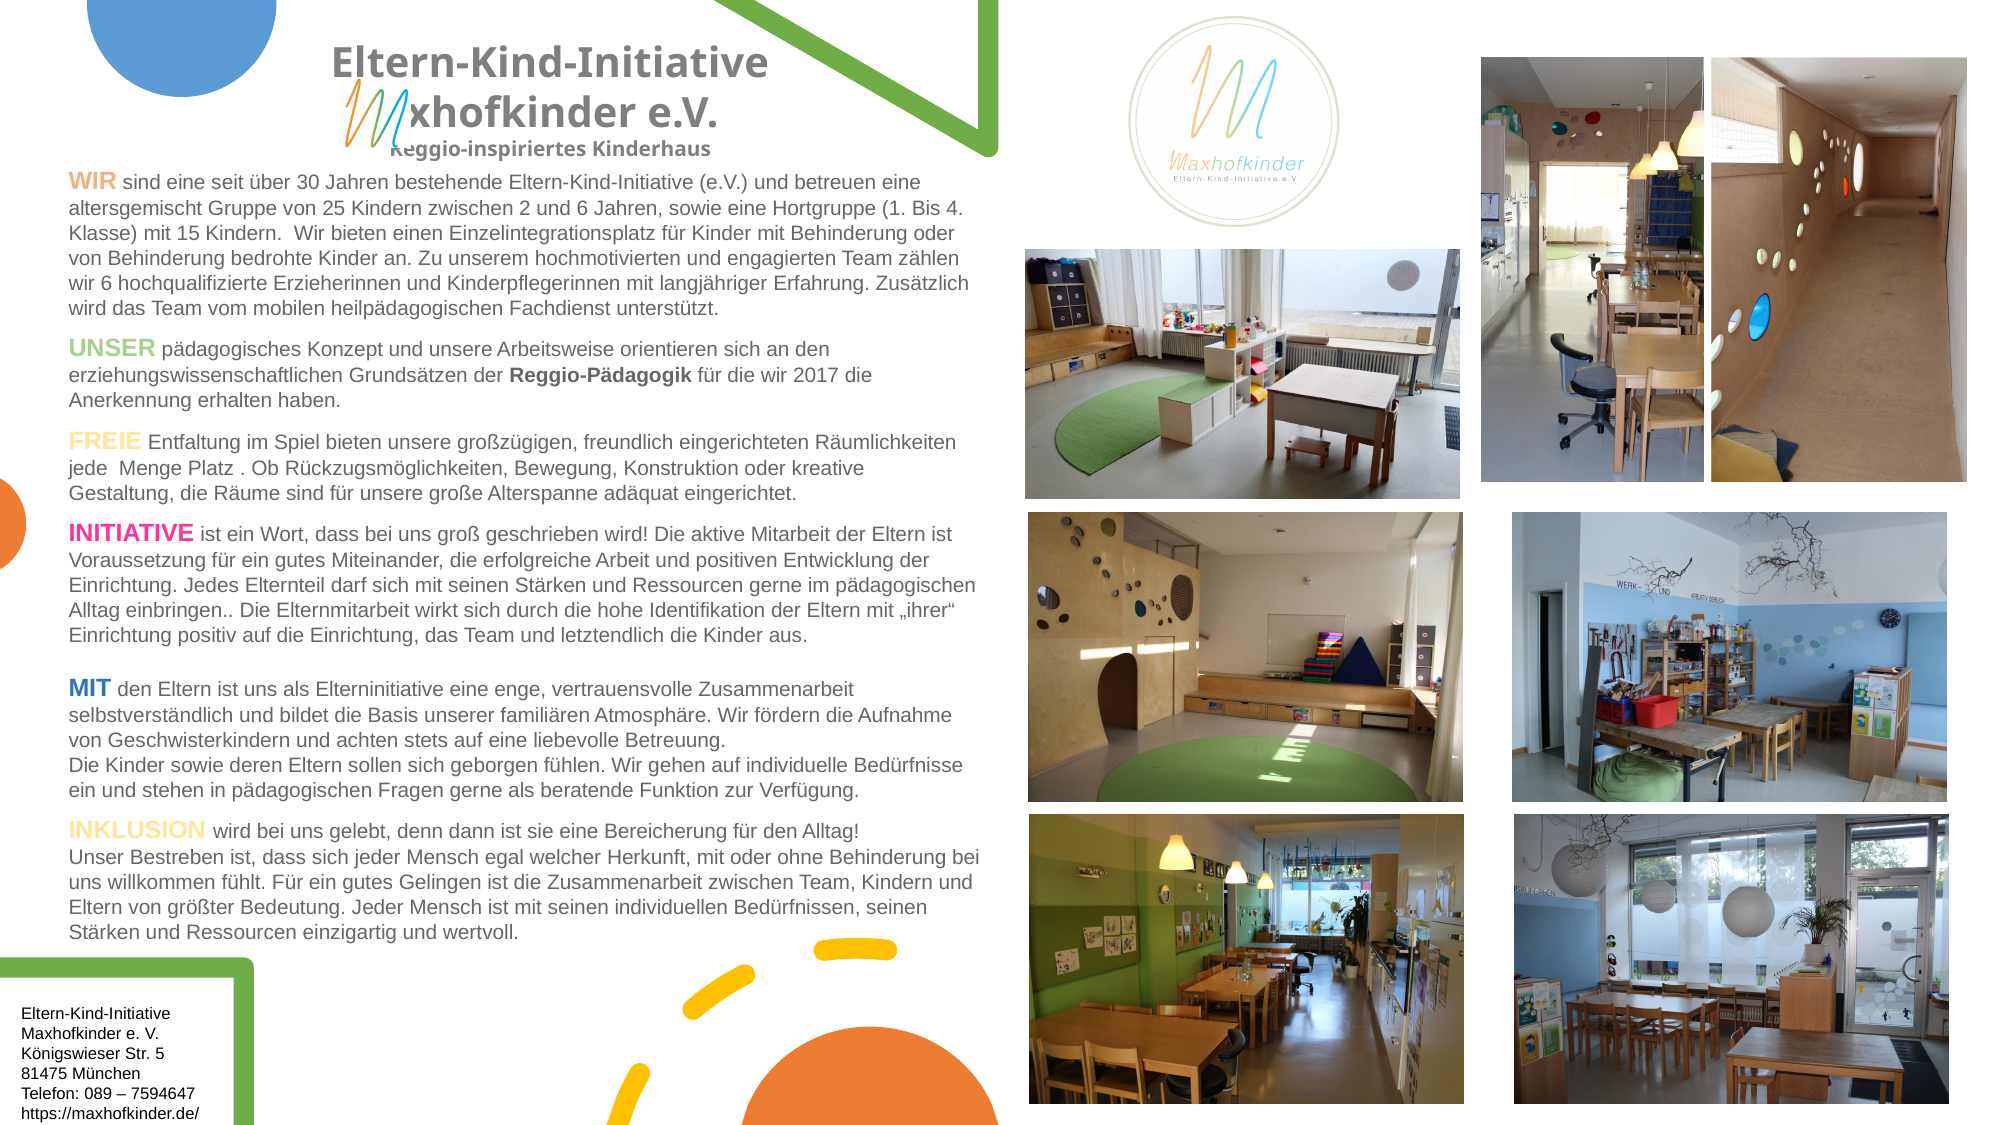

Eltern-Kind-Initiative
axhofkinder e.V.
Reggio-inspiriertes Kinderhaus
WIR sind eine seit über 30 Jahren bestehende Eltern-Kind-Initiative (e.V.) und betreuen eine altersgemischt Gruppe von 25 Kindern zwischen 2 und 6 Jahren, sowie eine Hortgruppe (1. Bis 4. Klasse) mit 15 Kindern. Wir bieten einen Einzelintegrationsplatz für Kinder mit Behinderung oder von Behinderung bedrohte Kinder an. Zu unserem hochmotivierten und engagierten Team zählen wir 6 hochqualifizierte Erzieherinnen und Kinderpflegerinnen mit langjähriger Erfahrung. Zusätzlich wird das Team vom mobilen heilpädagogischen Fachdienst unterstützt.
UNSER pädagogisches Konzept und unsere Arbeitsweise orientieren sich an den erziehungswissenschaftlichen Grundsätzen der Reggio-Pädagogik für die wir 2017 die Anerkennung erhalten haben.
FREIE Entfaltung im Spiel bieten unsere großzügigen, freundlich eingerichteten Räumlichkeiten jede Menge Platz . Ob Rückzugsmöglichkeiten, Bewegung, Konstruktion oder kreative Gestaltung, die Räume sind für unsere große Alterspanne adäquat eingerichtet.
INITIATIVE ist ein Wort, dass bei uns groß geschrieben wird! Die aktive Mitarbeit der Eltern ist Voraussetzung für ein gutes Miteinander, die erfolgreiche Arbeit und positiven Entwicklung der Einrichtung. Jedes Elternteil darf sich mit seinen Stärken und Ressourcen gerne im pädagogischen Alltag einbringen.. Die Elternmitarbeit wirkt sich durch die hohe Identifikation der Eltern mit „ihrer“ Einrichtung positiv auf die Einrichtung, das Team und letztendlich die Kinder aus.
MIT den Eltern ist uns als Elterninitiative eine enge, vertrauensvolle Zusammenarbeit selbstverständlich und bildet die Basis unserer familiären Atmosphäre. Wir fördern die Aufnahme von Geschwisterkindern und achten stets auf eine liebevolle Betreuung.
Die Kinder sowie deren Eltern sollen sich geborgen fühlen. Wir gehen auf individuelle Bedürfnisse ein und stehen in pädagogischen Fragen gerne als beratende Funktion zur Verfügung.
INKLUSION wird bei uns gelebt, denn dann ist sie eine Bereicherung für den Alltag!
Unser Bestreben ist, dass sich jeder Mensch egal welcher Herkunft, mit oder ohne Behinderung bei uns willkommen fühlt. Für ein gutes Gelingen ist die Zusammenarbeit zwischen Team, Kindern und Eltern von größter Bedeutung. Jeder Mensch ist mit seinen individuellen Bedürfnissen, seinen Stärken und Ressourcen einzigartig und wertvoll.
Foto
Eltern-Kind-Initiative Maxhofkinder e. V.
Königswieser Str. 5
81475 München
Telefon: 089 – 7594647
https://maxhofkinder.de/